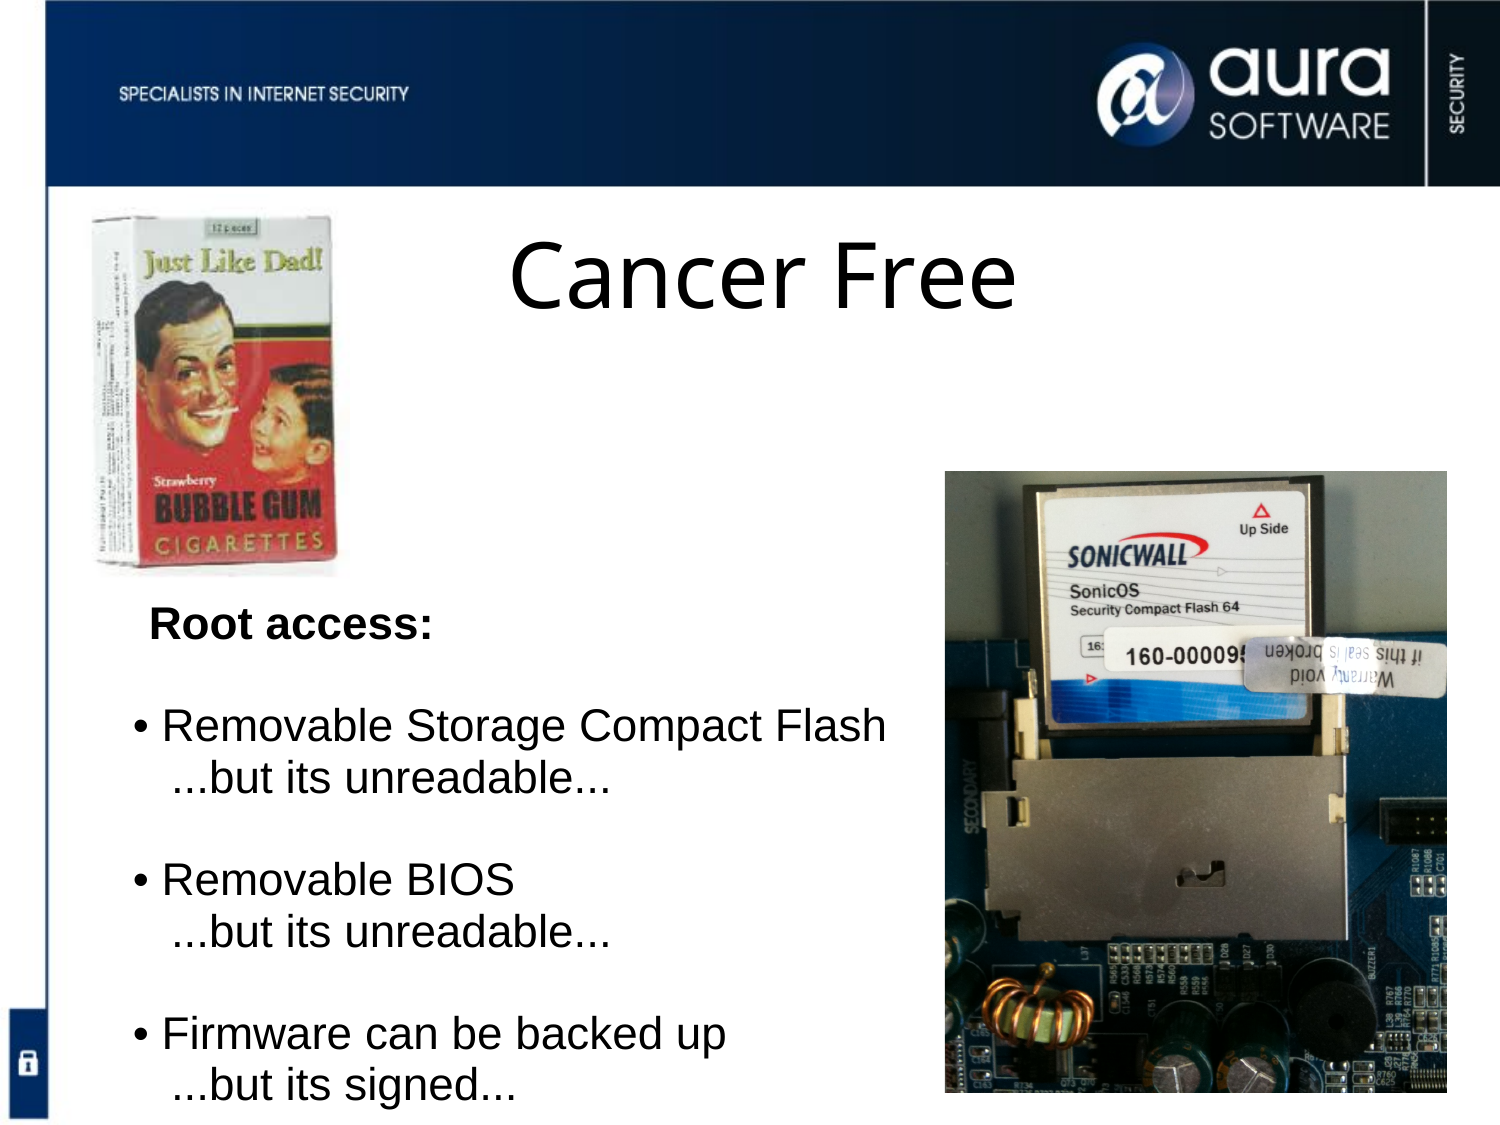

# Cancer Free
Root access:
 Removable Storage Compact Flash
 ...but its unreadable...
 Removable BIOS
 ...but its unreadable...
 Firmware can be backed up
 ...but its signed...